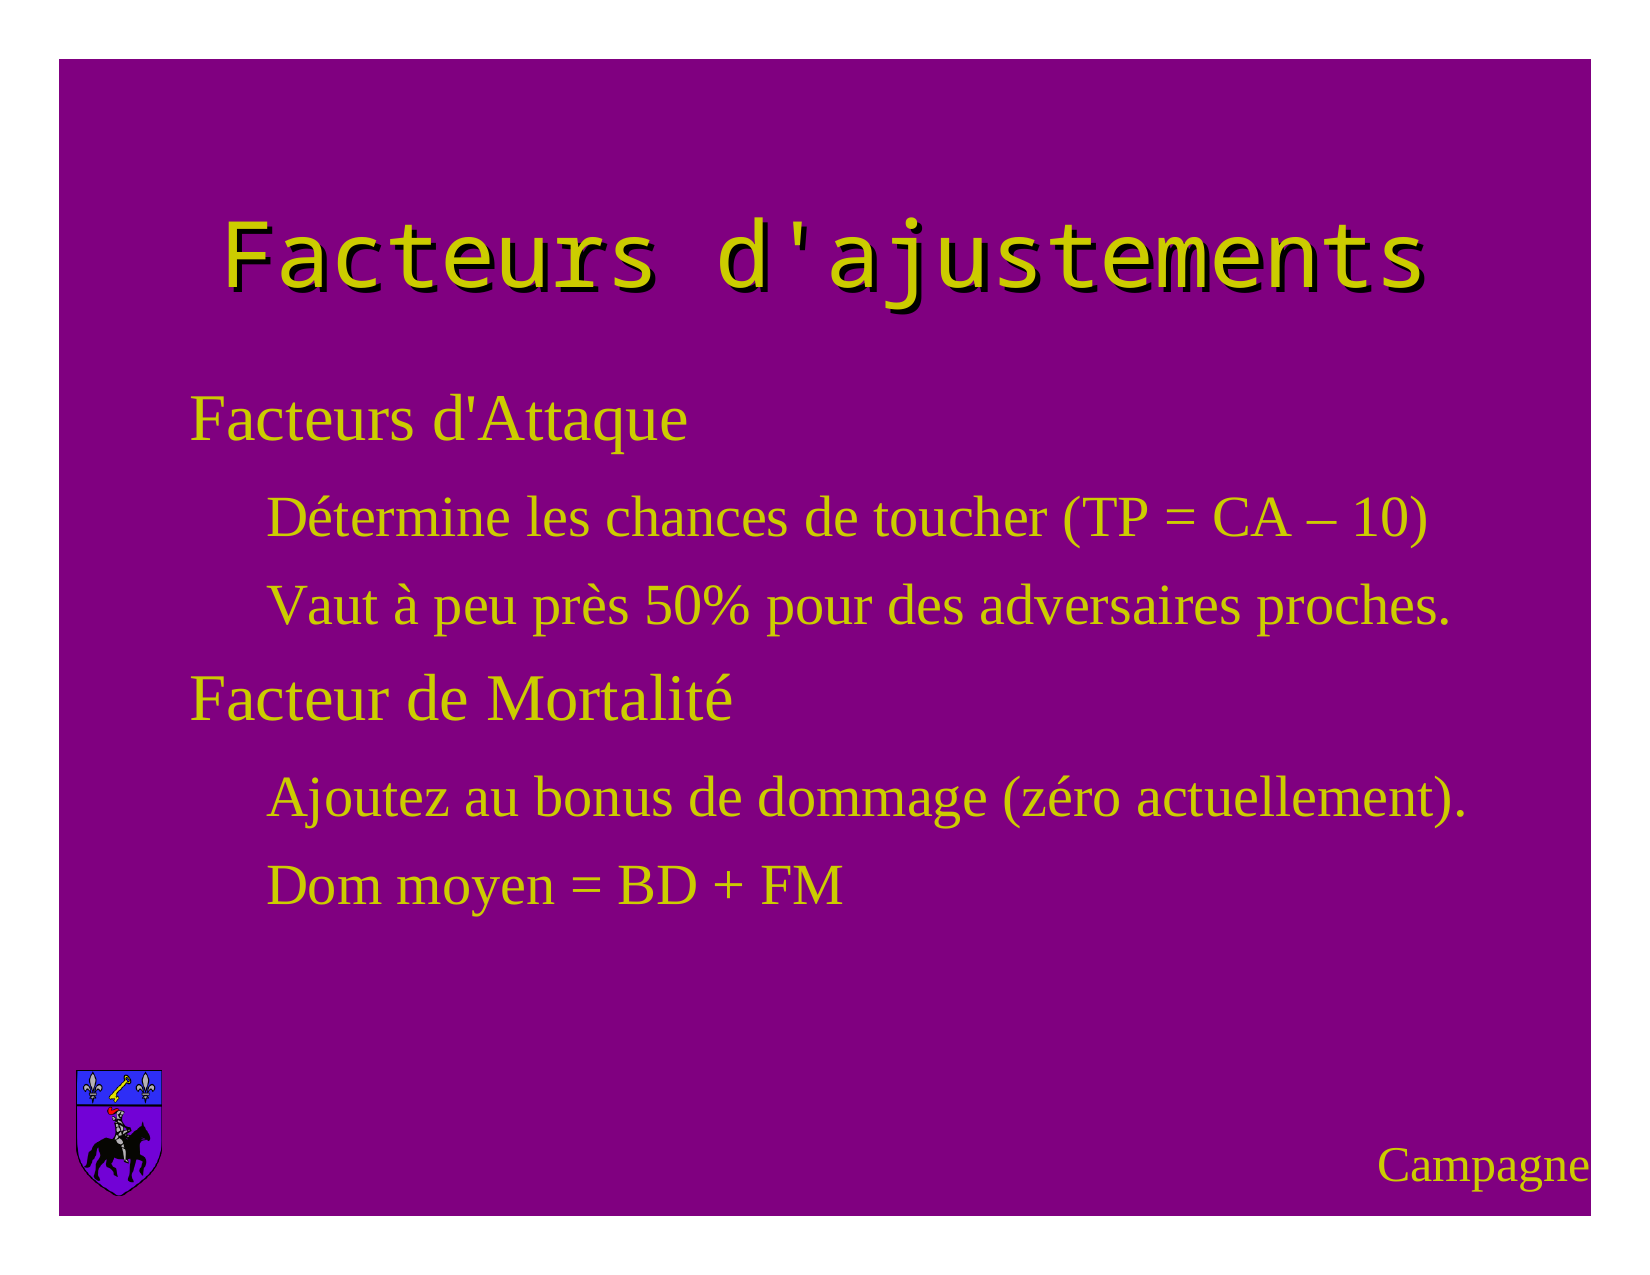

# Facteurs d'ajustements
Facteurs d'Attaque
Détermine les chances de toucher (TP = CA – 10)
Vaut à peu près 50% pour des adversaires proches.
Facteur de Mortalité
Ajoutez au bonus de dommage (zéro actuellement).
Dom moyen = BD + FM
Campagne